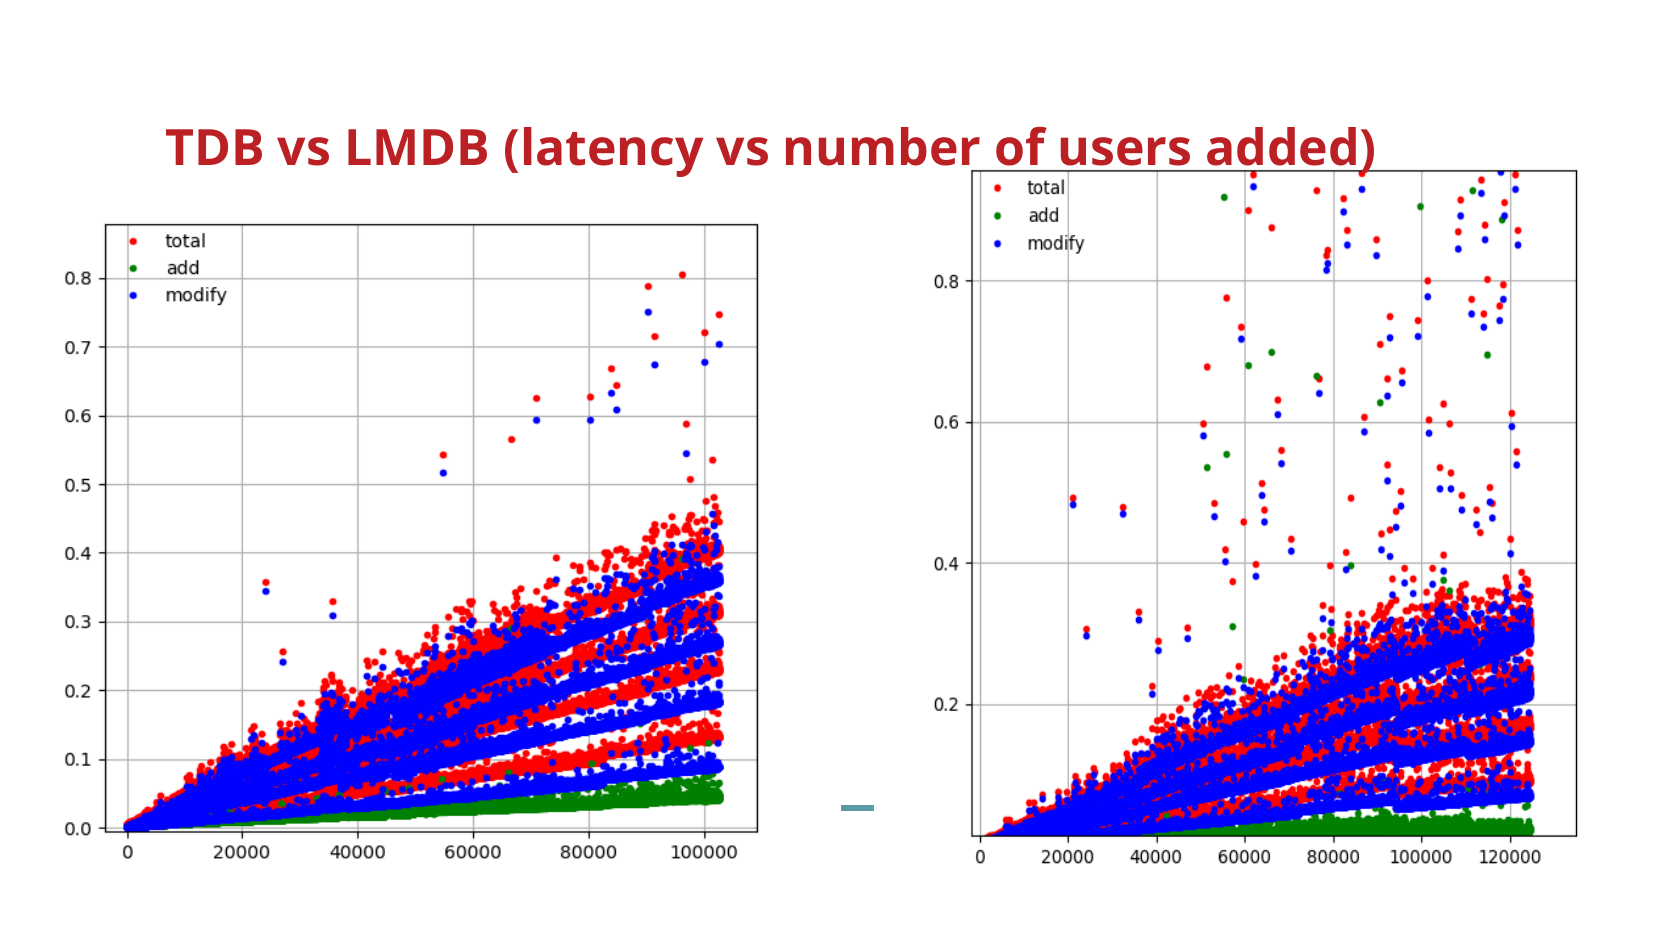

# TDB vs LMDB (latency vs number of users added)